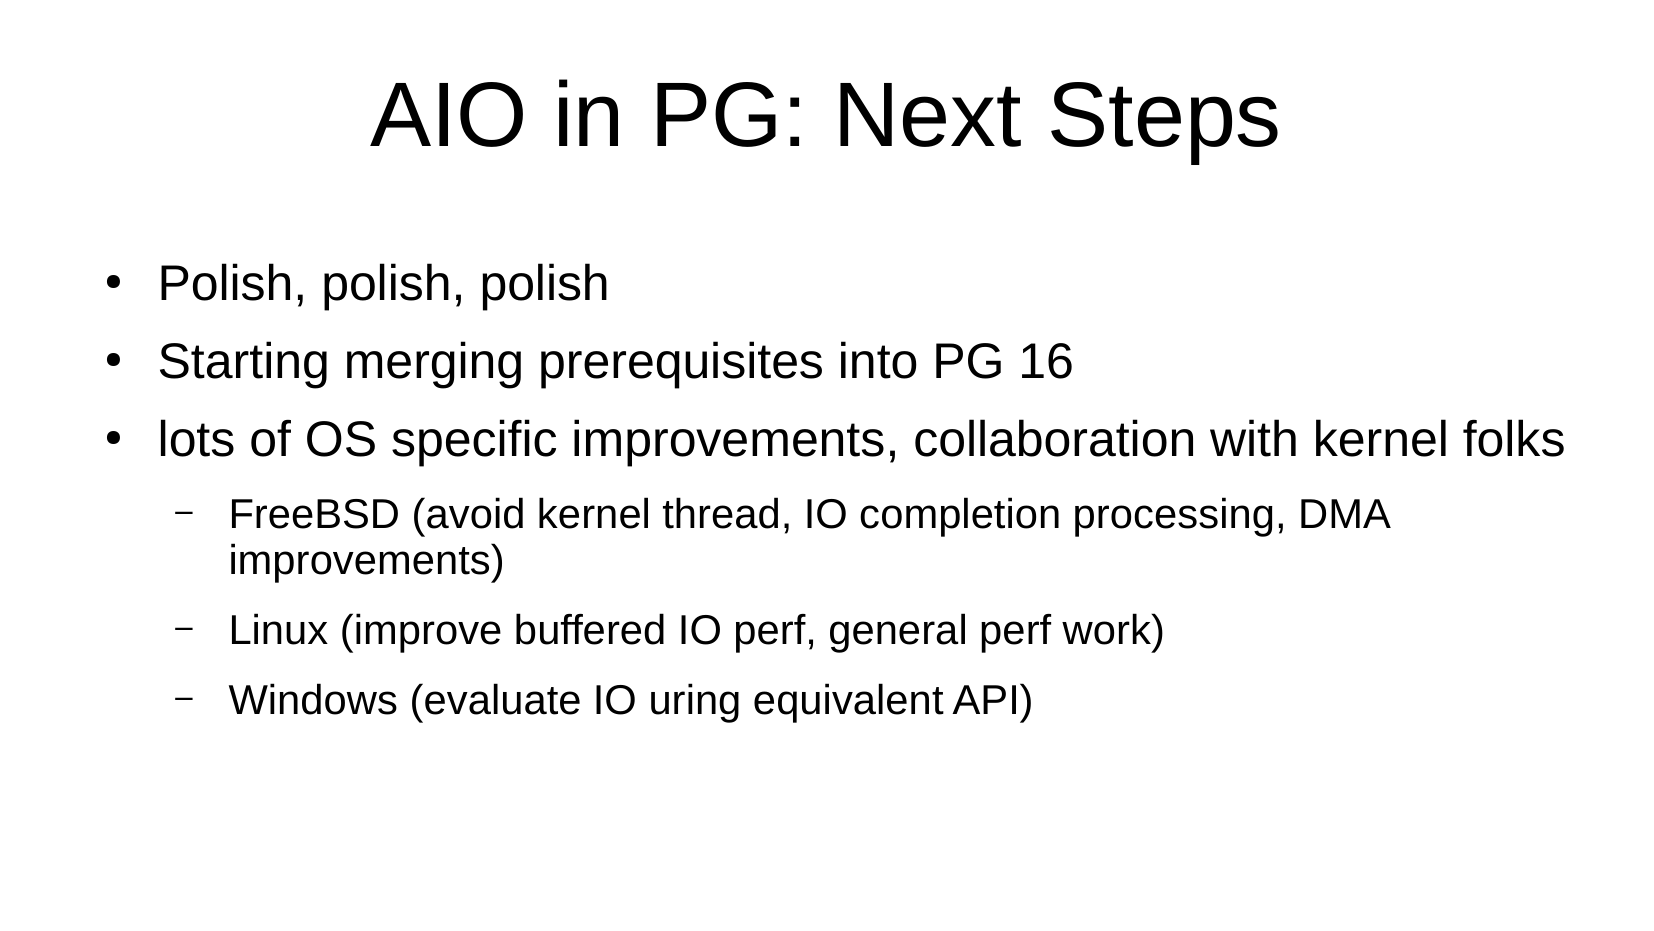

# AIO in PG: Next Steps
Polish, polish, polish
Starting merging prerequisites into PG 16
lots of OS specific improvements, collaboration with kernel folks
FreeBSD (avoid kernel thread, IO completion processing, DMA improvements)
Linux (improve buffered IO perf, general perf work)
Windows (evaluate IO uring equivalent API)